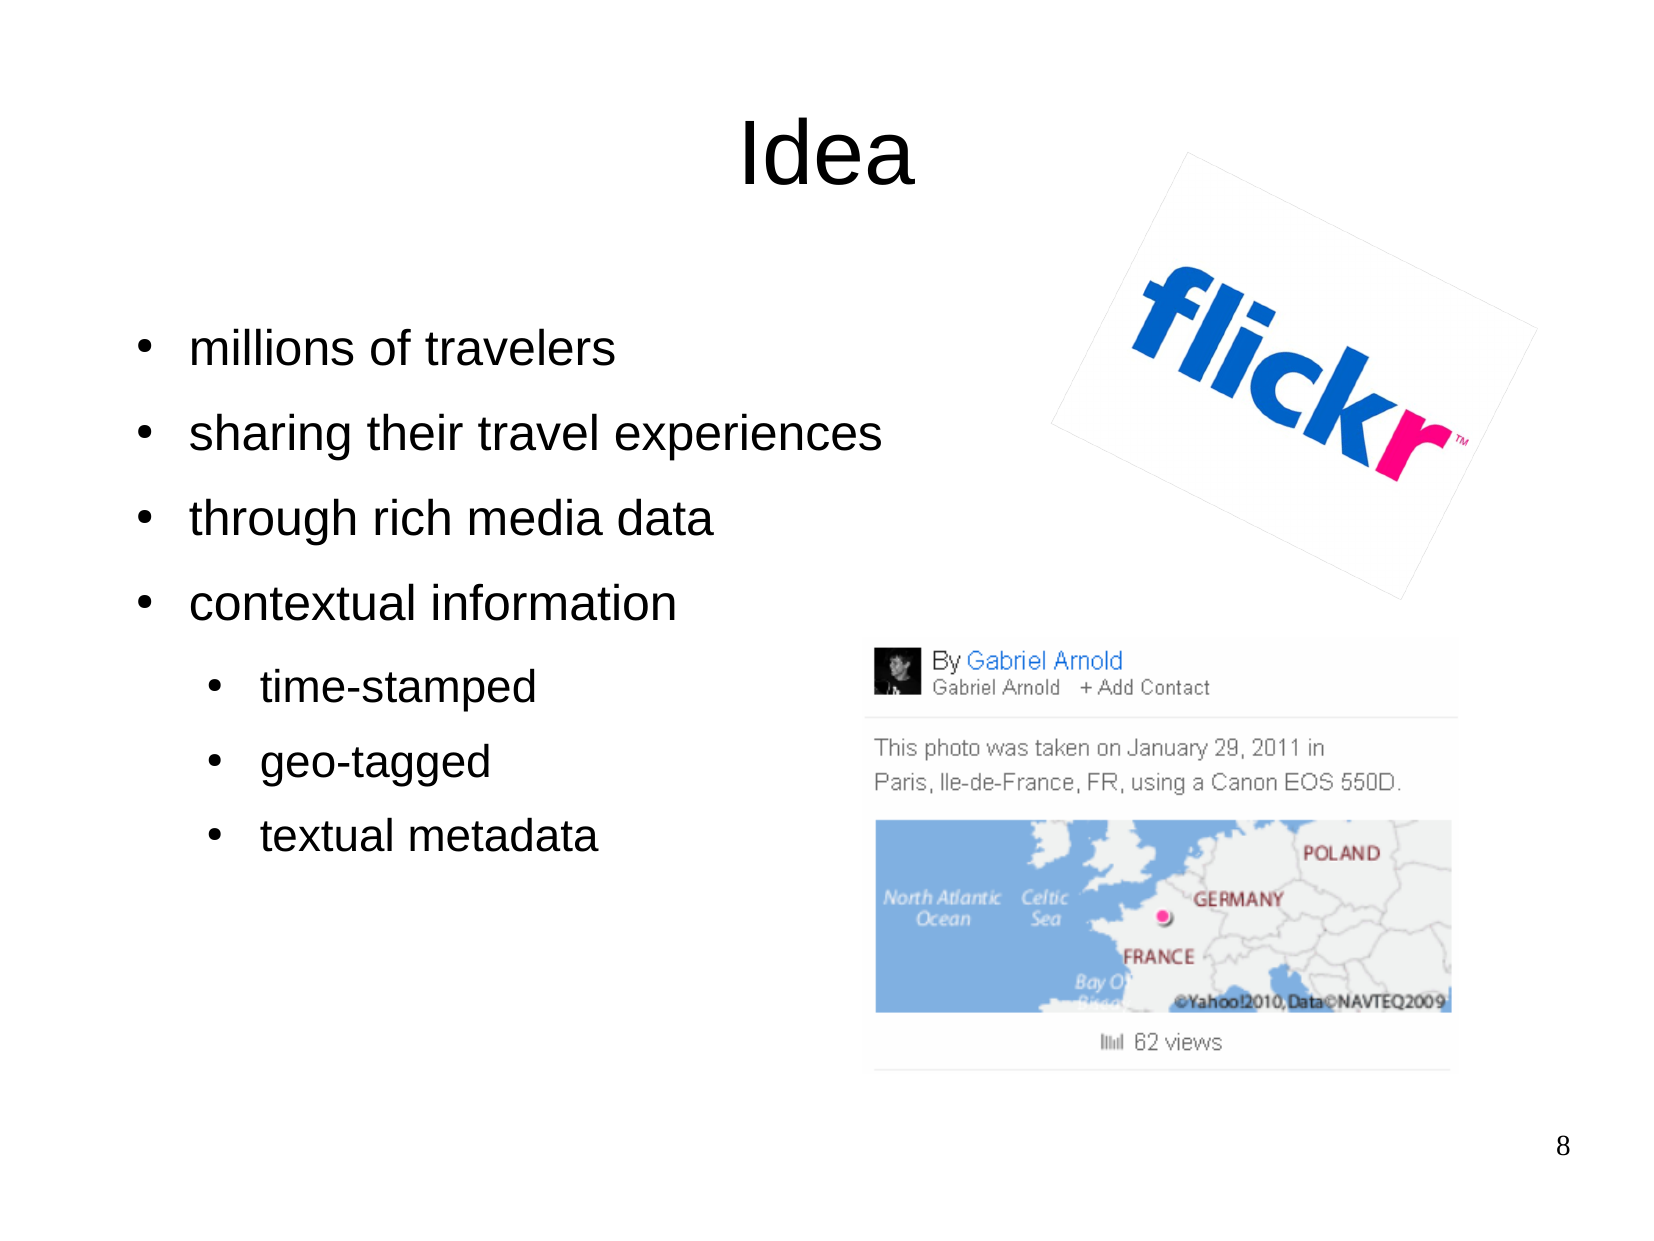

# Idea
millions of travelers
sharing their travel experiences
through rich media data
contextual information
time-stamped
geo-tagged
textual metadata
8